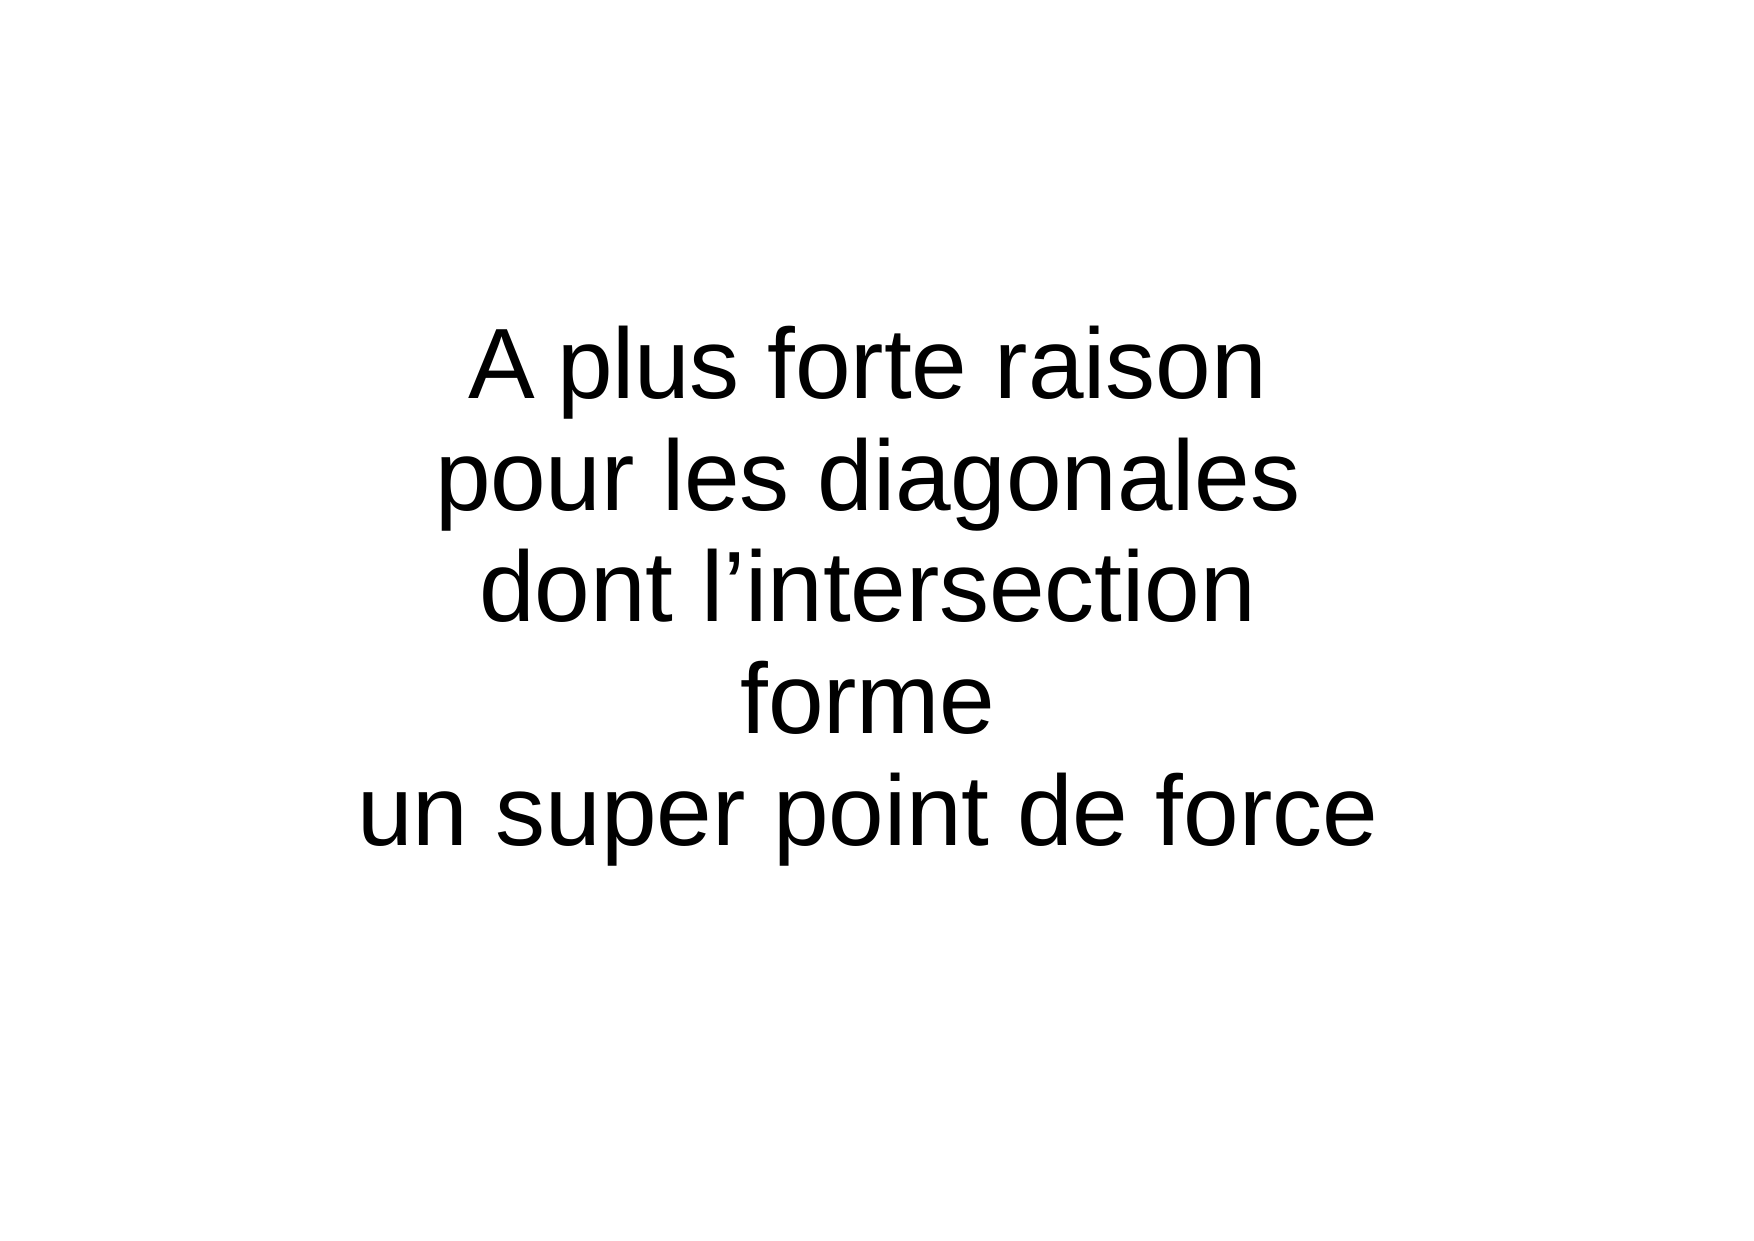

A plus forte raison
pour les diagonales
dont l’intersection
forme
un super point de force